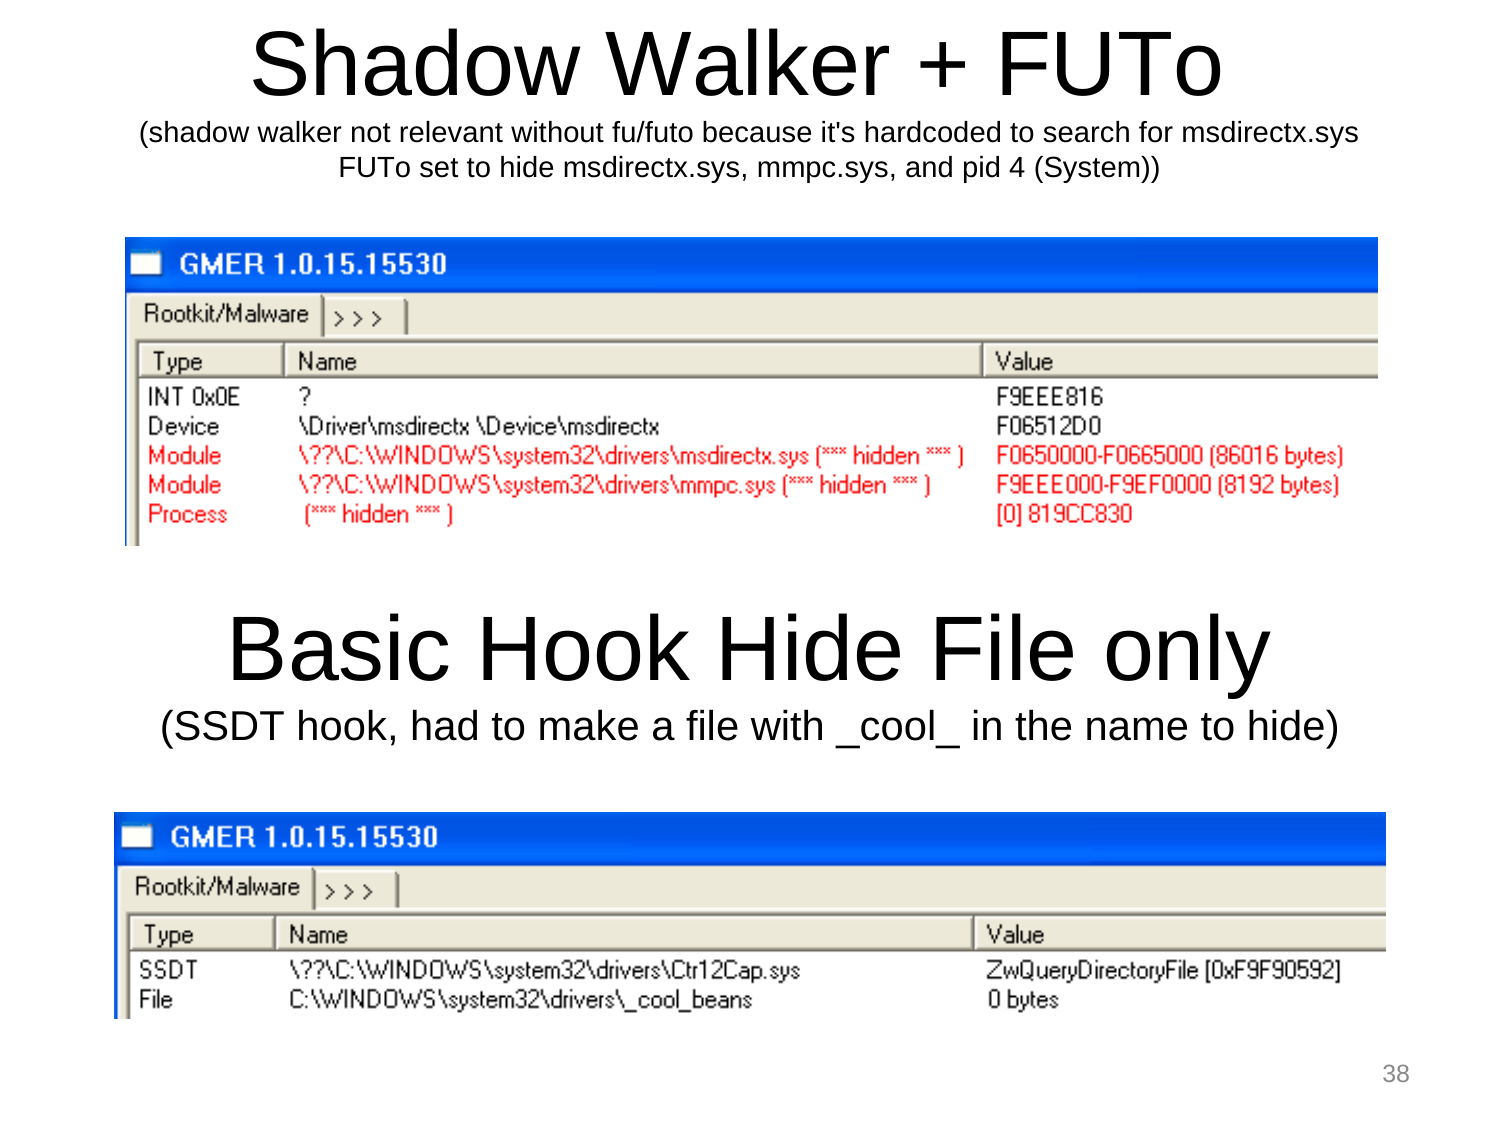

# Shadow Walker + FUTo (shadow walker not relevant without fu/futo because it's hardcoded to search for msdirectx.sys FUTo set to hide msdirectx.sys, mmpc.sys, and pid 4 (System))
Basic Hook Hide File only
(SSDT hook, had to make a file with _cool_ in the name to hide)